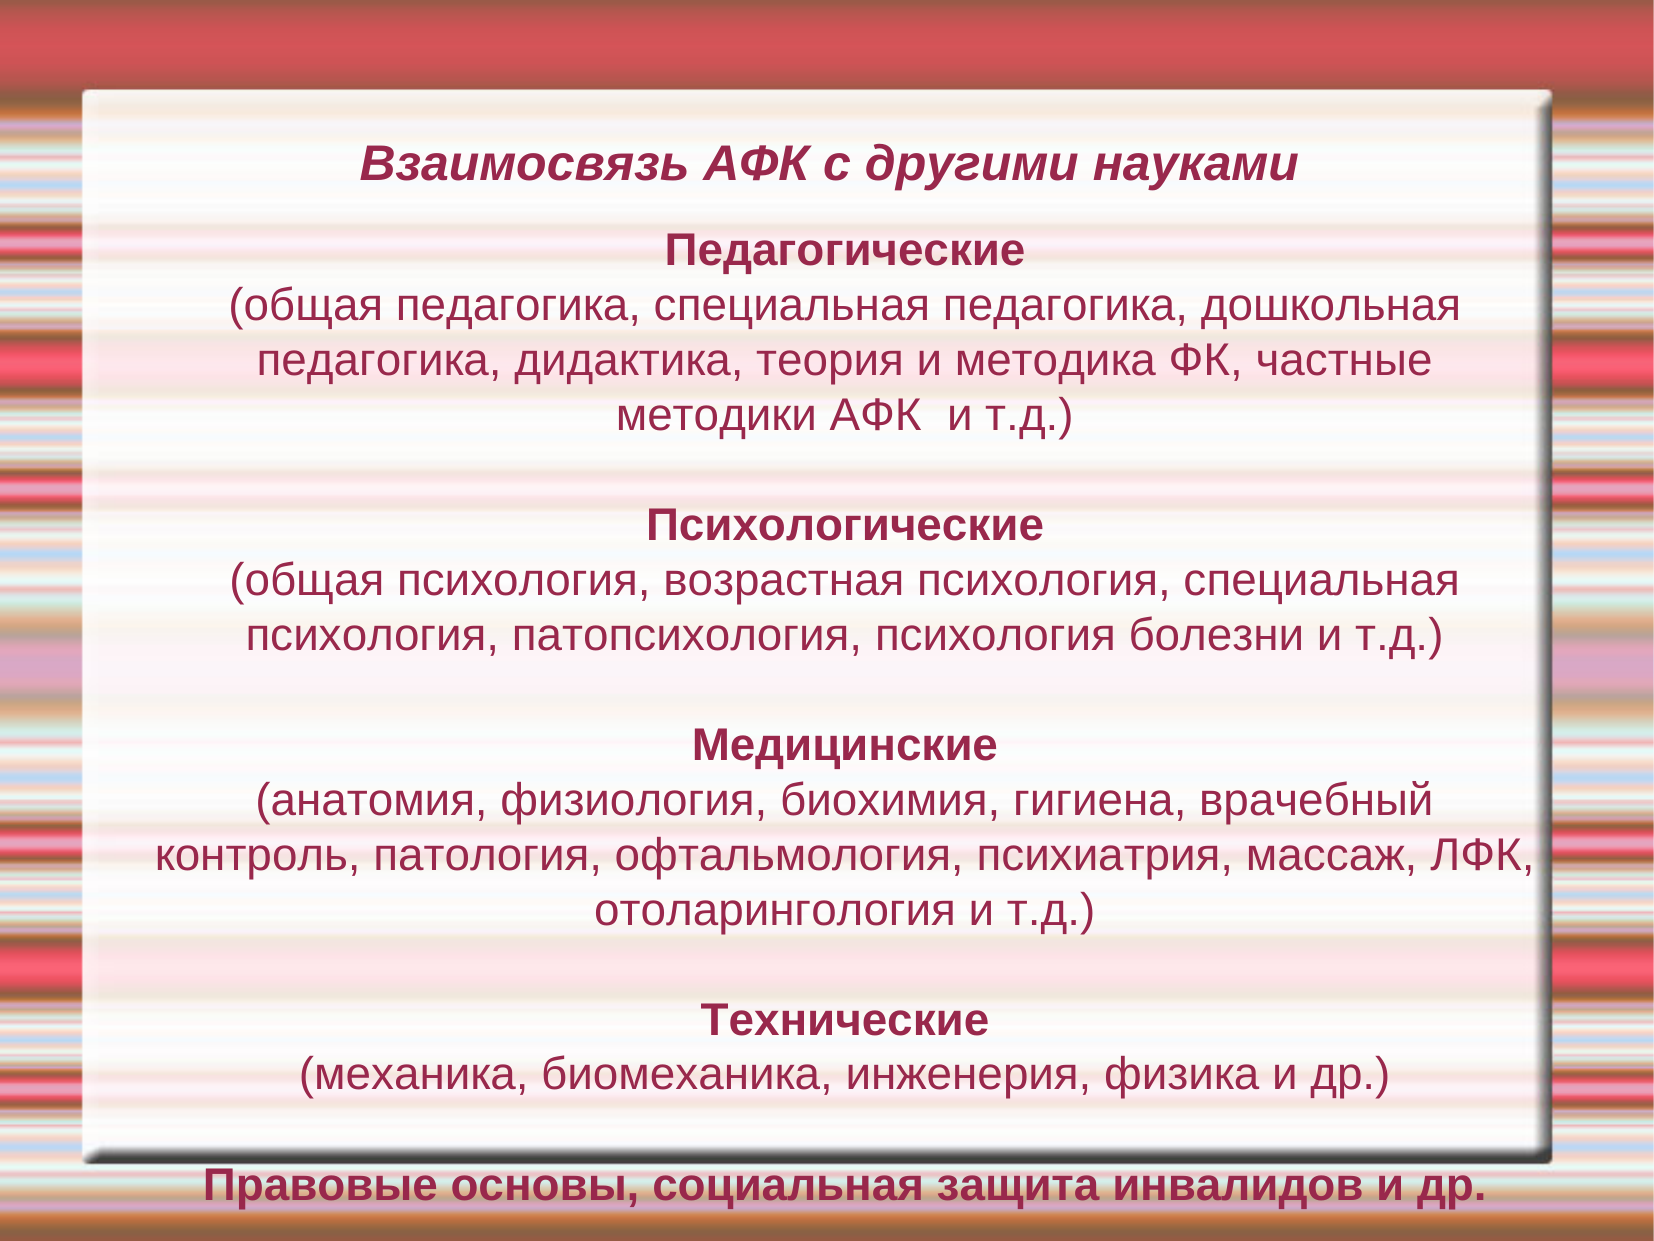

# Взаимосвязь АФК с другими науками
Педагогические
(общая педагогика, специальная педагогика, дошкольная педагогика, дидактика, теория и методика ФК, частные методики АФК и т.д.)
Психологические
(общая психология, возрастная психология, специальная психология, патопсихология, психология болезни и т.д.)
Медицинские
(анатомия, физиология, биохимия, гигиена, врачебный контроль, патология, офтальмология, психиатрия, массаж, ЛФК, отоларингология и т.д.)
Технические
(механика, биомеханика, инженерия, физика и др.)
Правовые основы, социальная защита инвалидов и др.